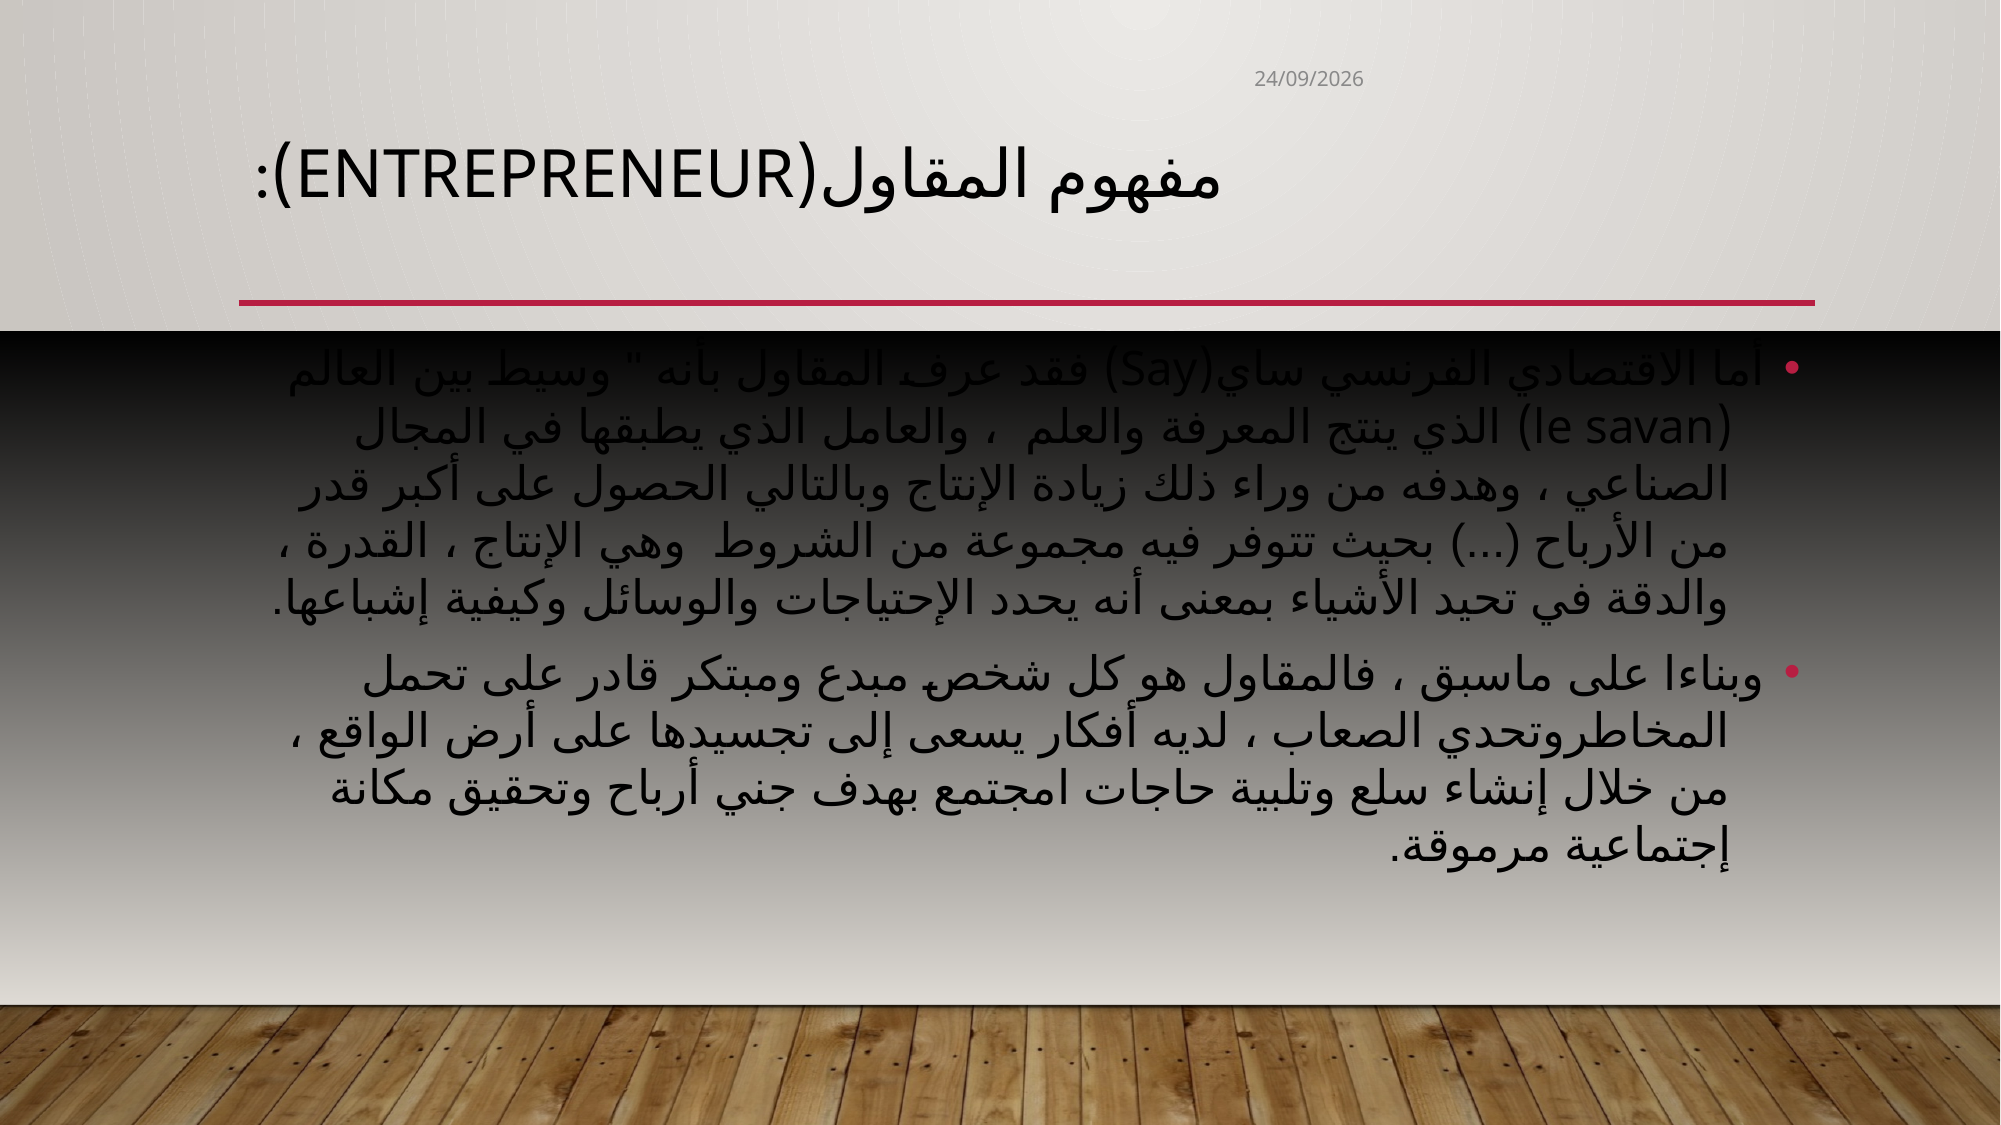

# مفهوم المقاول(Entrepreneur):
أما الاقتصادي الفرنسي ساي(Say) فقد عرف المقاول بأنه " وسيط بين العالم (le savan) الذي ينتج المعرفة والعلم ، والعامل الذي يطبقها في المجال الصناعي ، وهدفه من وراء ذلك زيادة الإنتاج وبالتالي الحصول على أكبر قدر من الأرباح (...) بحيث تتوفر فيه مجموعة من الشروط وهي الإنتاج ، القدرة ، والدقة في تحيد الأشياء بمعنى أنه يحدد الإحتياجات والوسائل وكيفية إشباعها.
وبناءا على ماسبق ، فالمقاول هو كل شخص مبدع ومبتكر قادر على تحمل المخاطروتحدي الصعاب ، لديه أفكار يسعى إلى تجسيدها على أرض الواقع ، من خلال إنشاء سلع وتلبية حاجات امجتمع بهدف جني أرباح وتحقيق مكانة إجتماعية مرموقة.